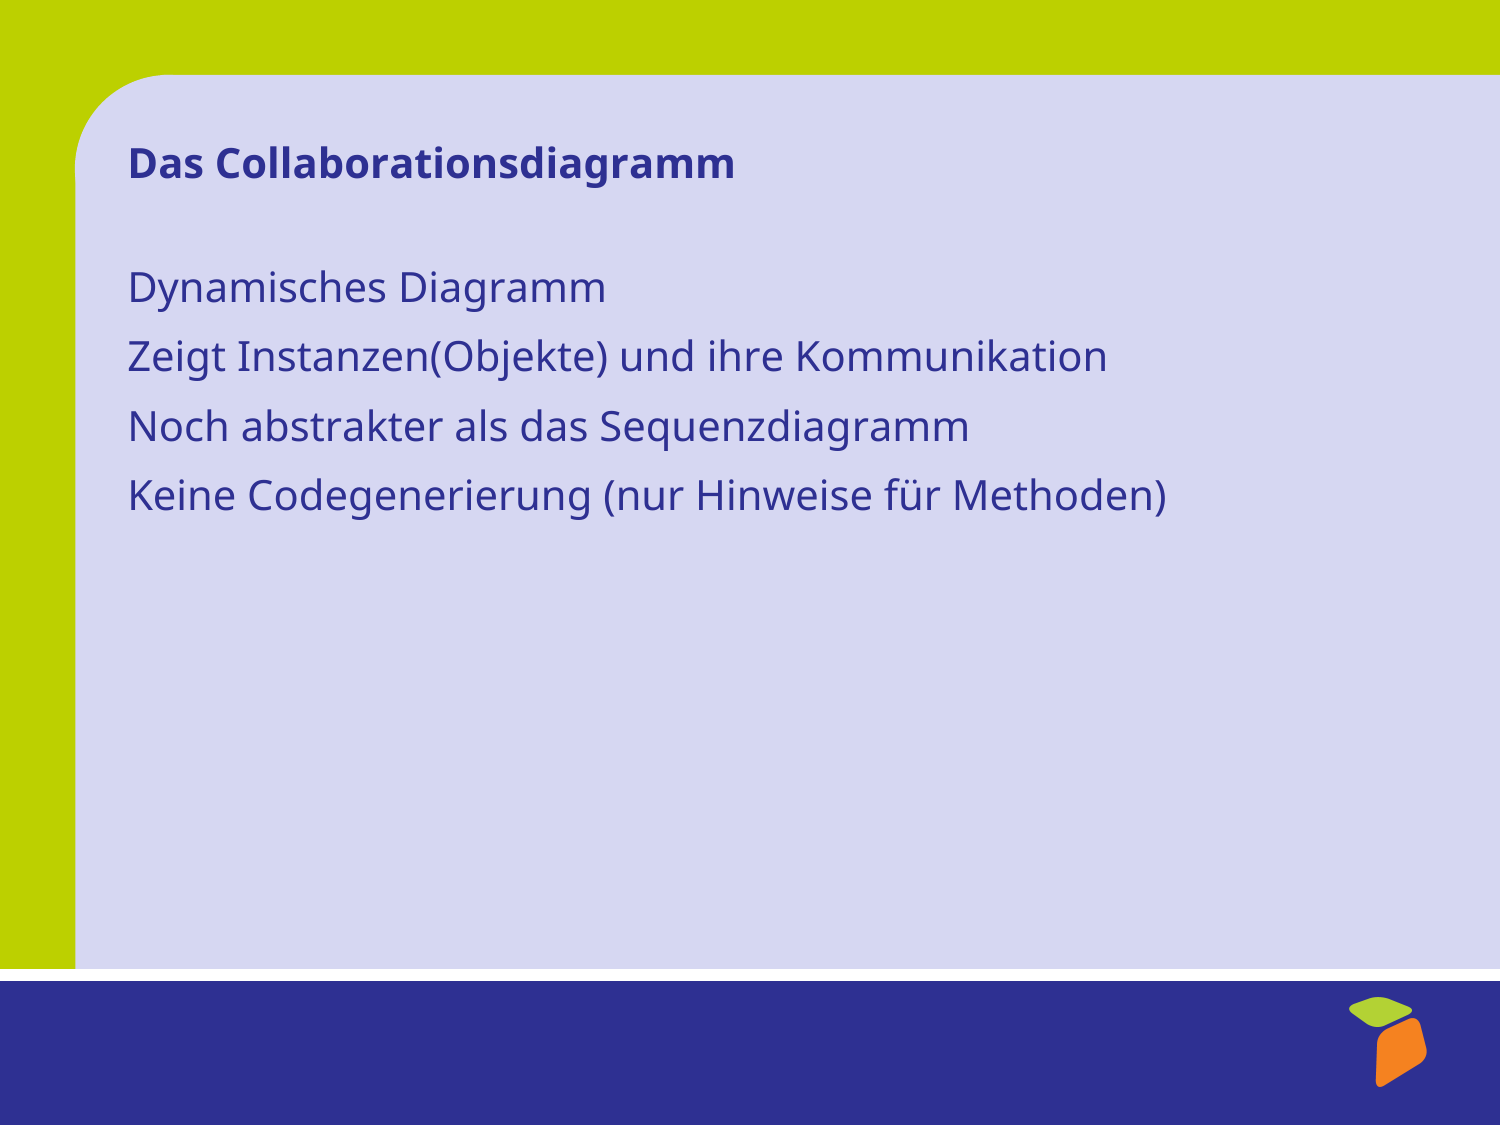

# Das Collaborationsdiagramm
Dynamisches Diagramm
Zeigt Instanzen(Objekte) und ihre Kommunikation
Noch abstrakter als das Sequenzdiagramm
Keine Codegenerierung (nur Hinweise für Methoden)